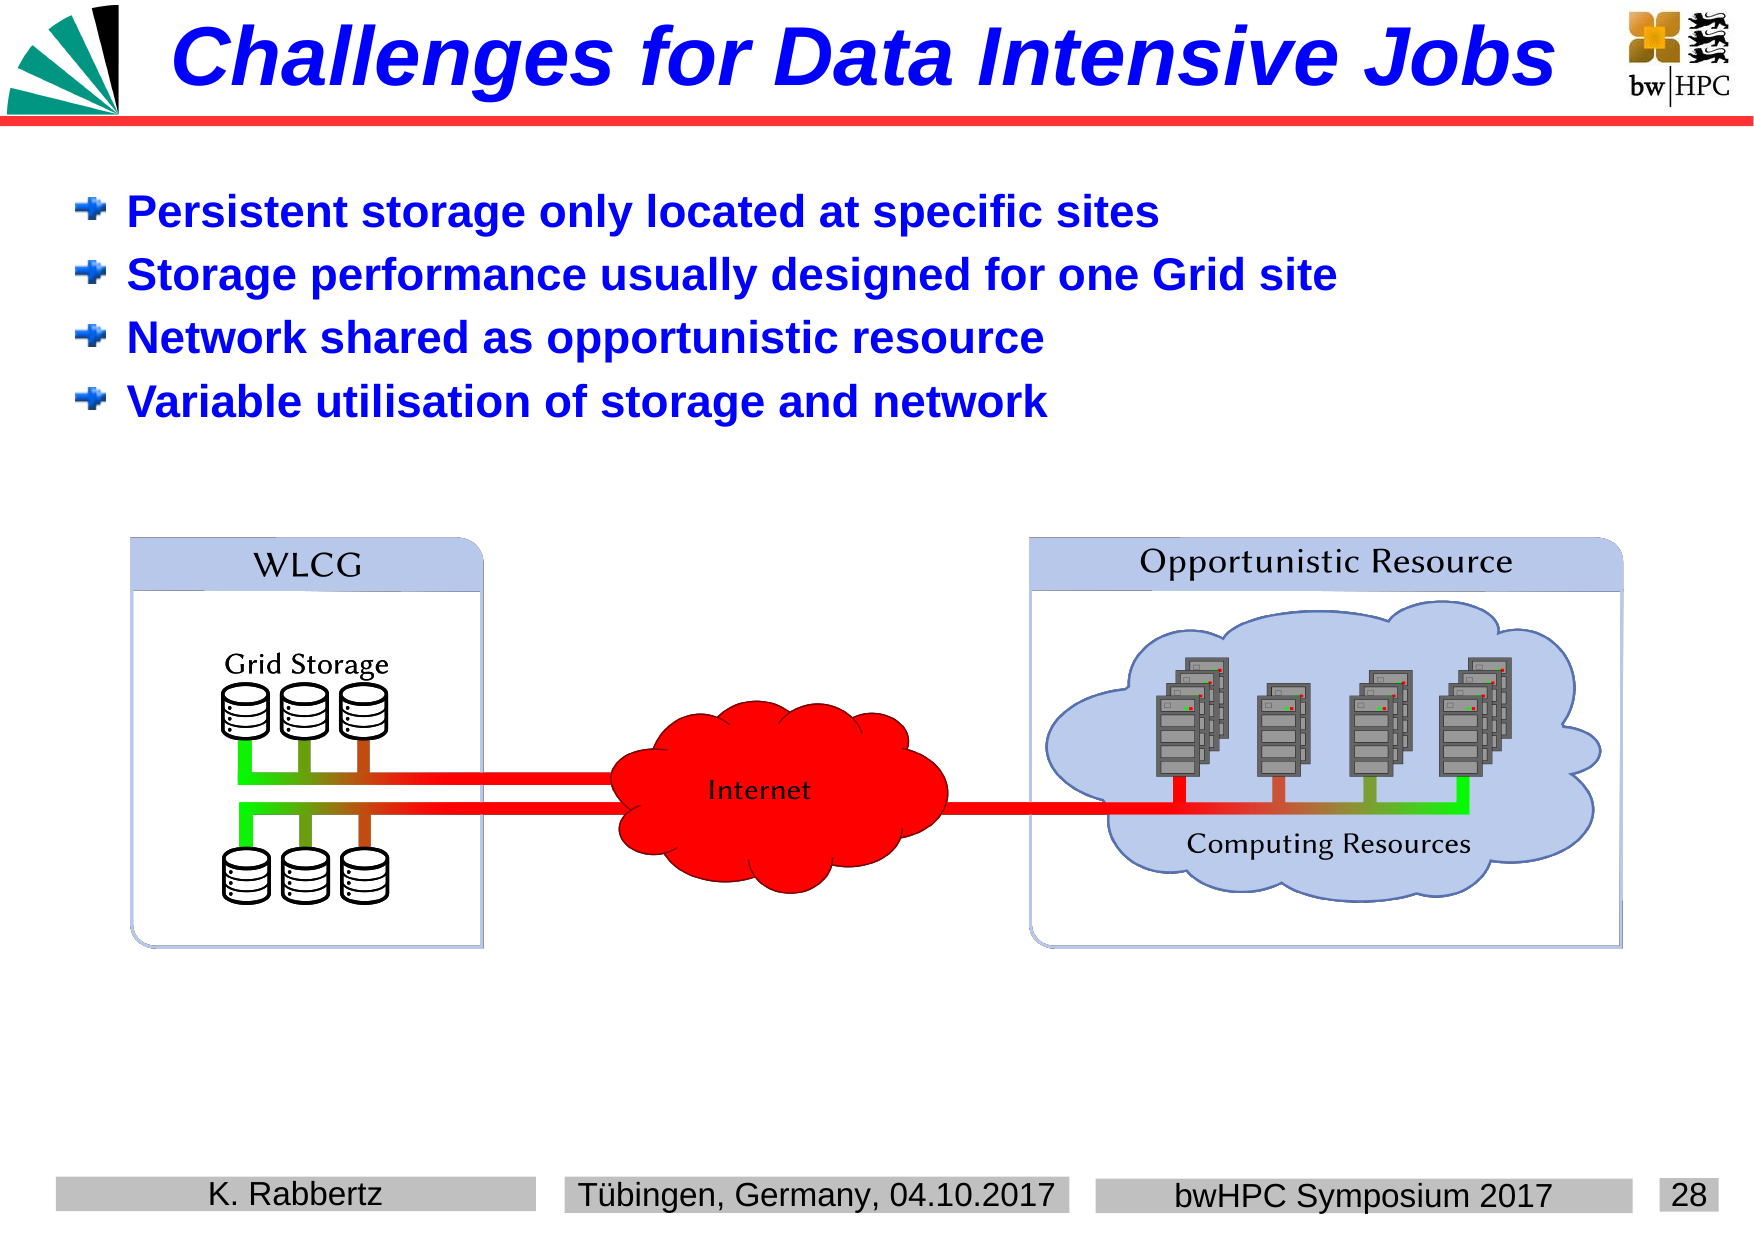

Challenges for Data Intensive Jobs
# Persistent storage only located at specific sites
Storage performance usually designed for one Grid site
Network shared as opportunistic resource
Variable utilisation of storage and network